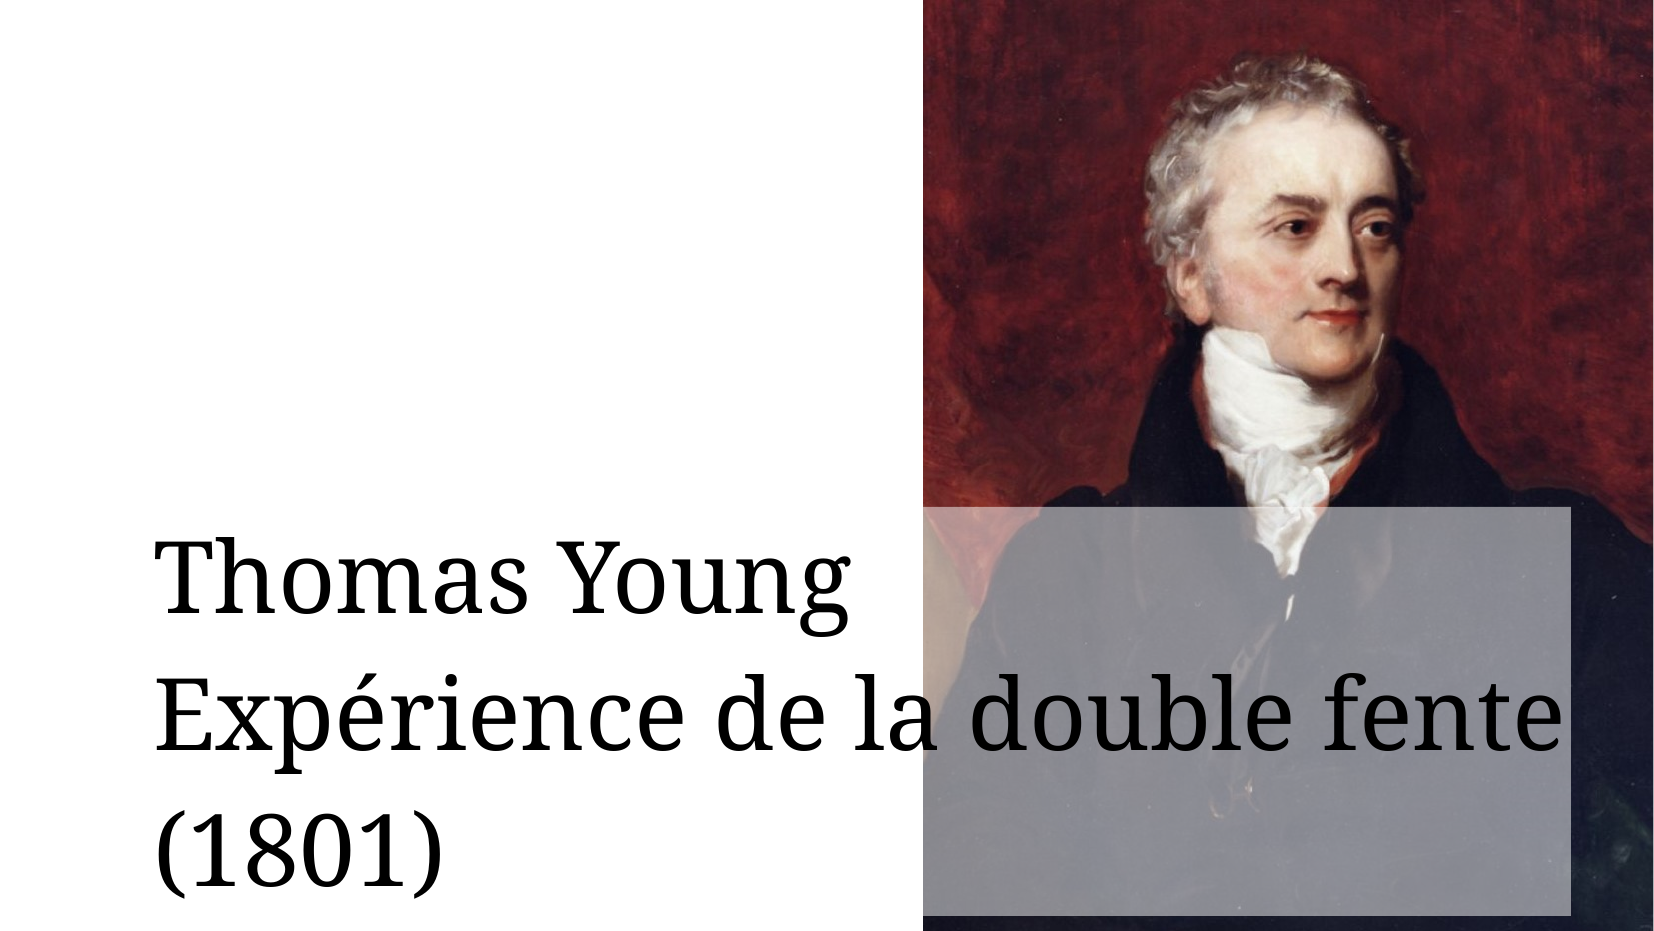

#
Thomas Young
Expérience de la double fente
(1801)